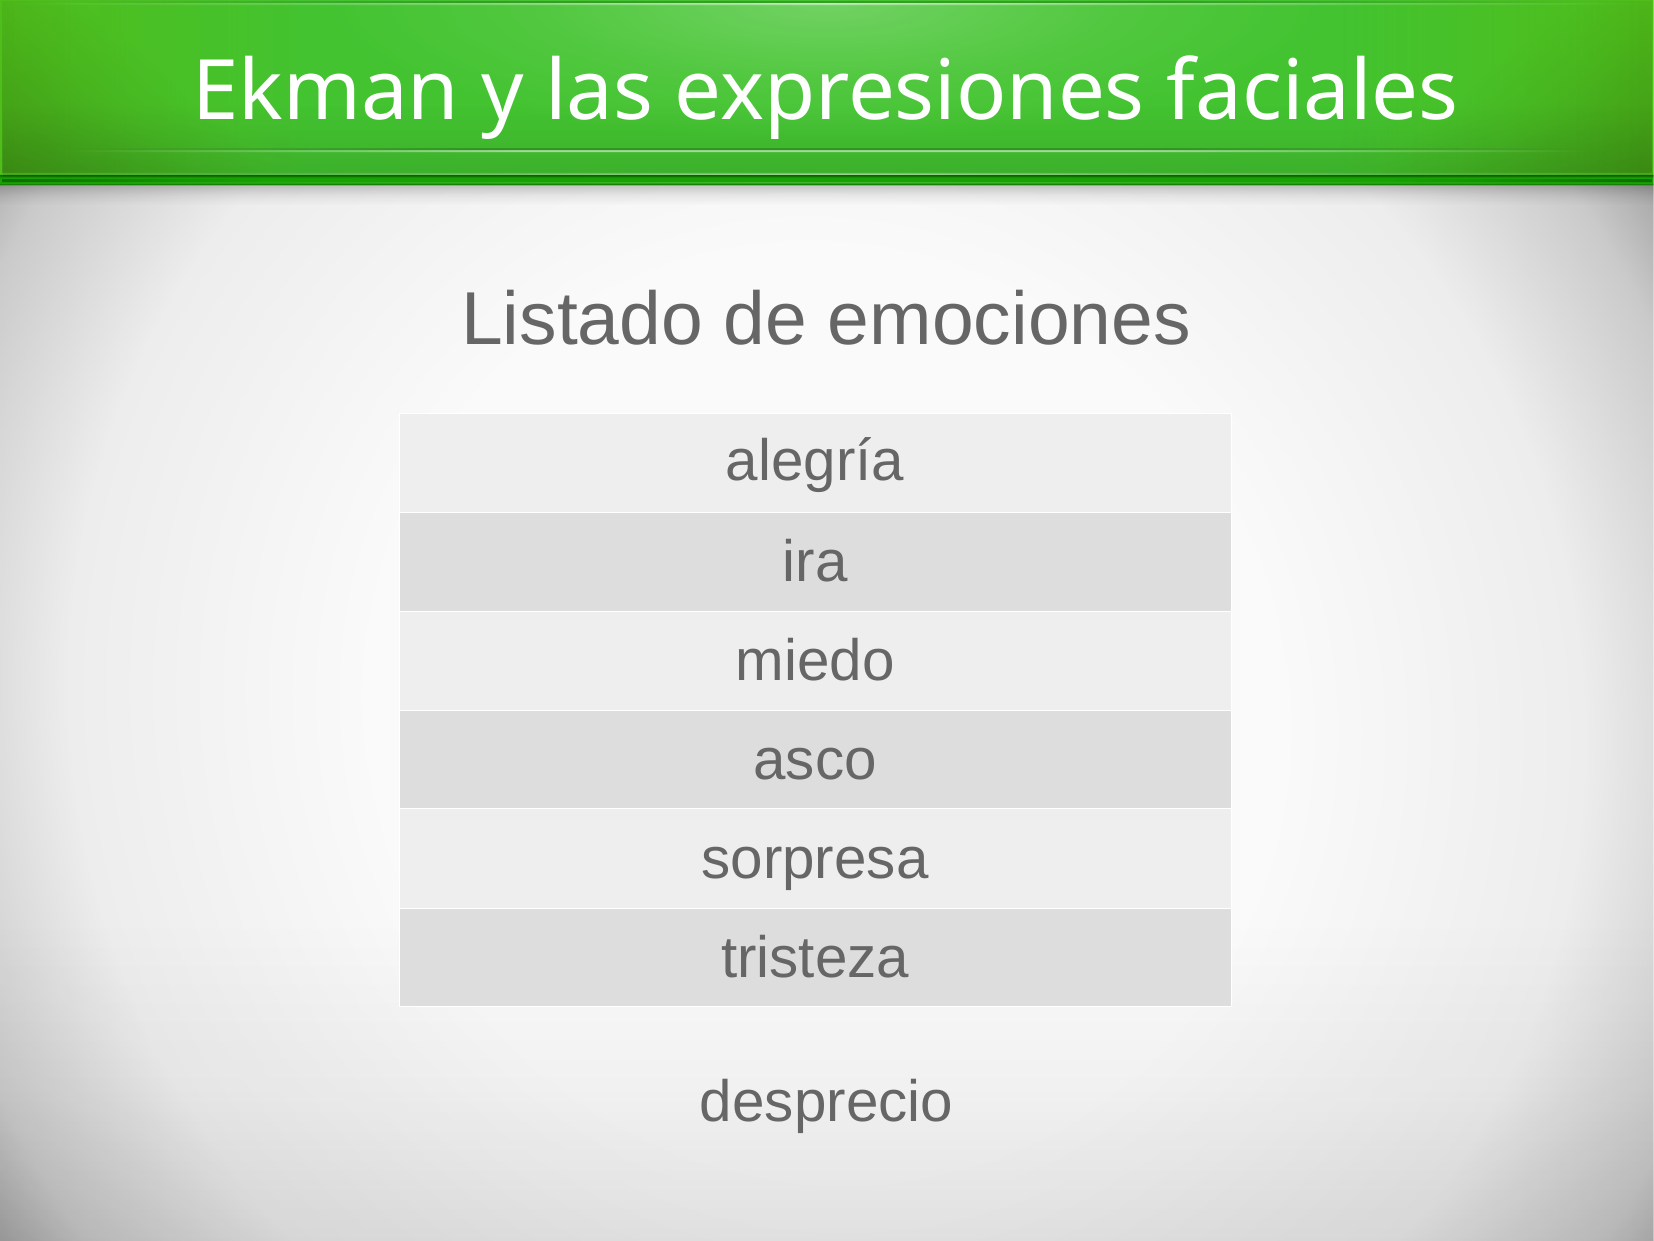

# Ekman y las expresiones faciales
Listado de emociones
| alegría |
| --- |
| ira |
| miedo |
| asco |
| sorpresa |
| tristeza |
desprecio